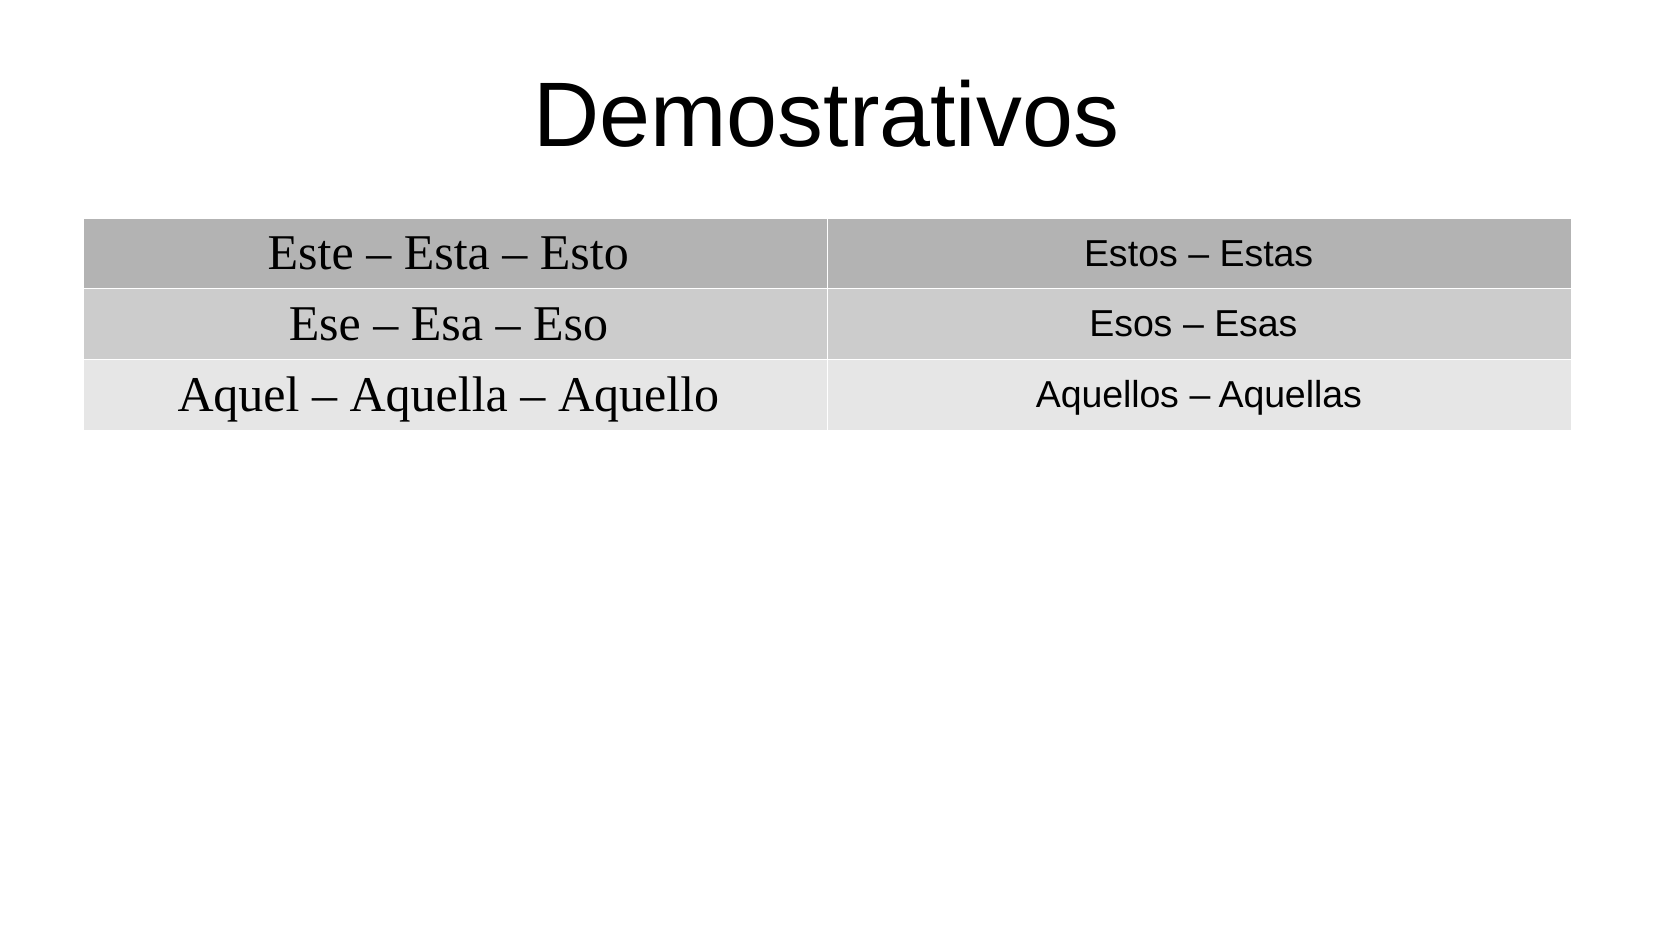

# Demostrativos
| Este – Esta – Esto | Estos – Estas |
| --- | --- |
| Ese – Esa – Eso | Esos – Esas |
| Aquel – Aquella – Aquello | Aquellos – Aquellas |